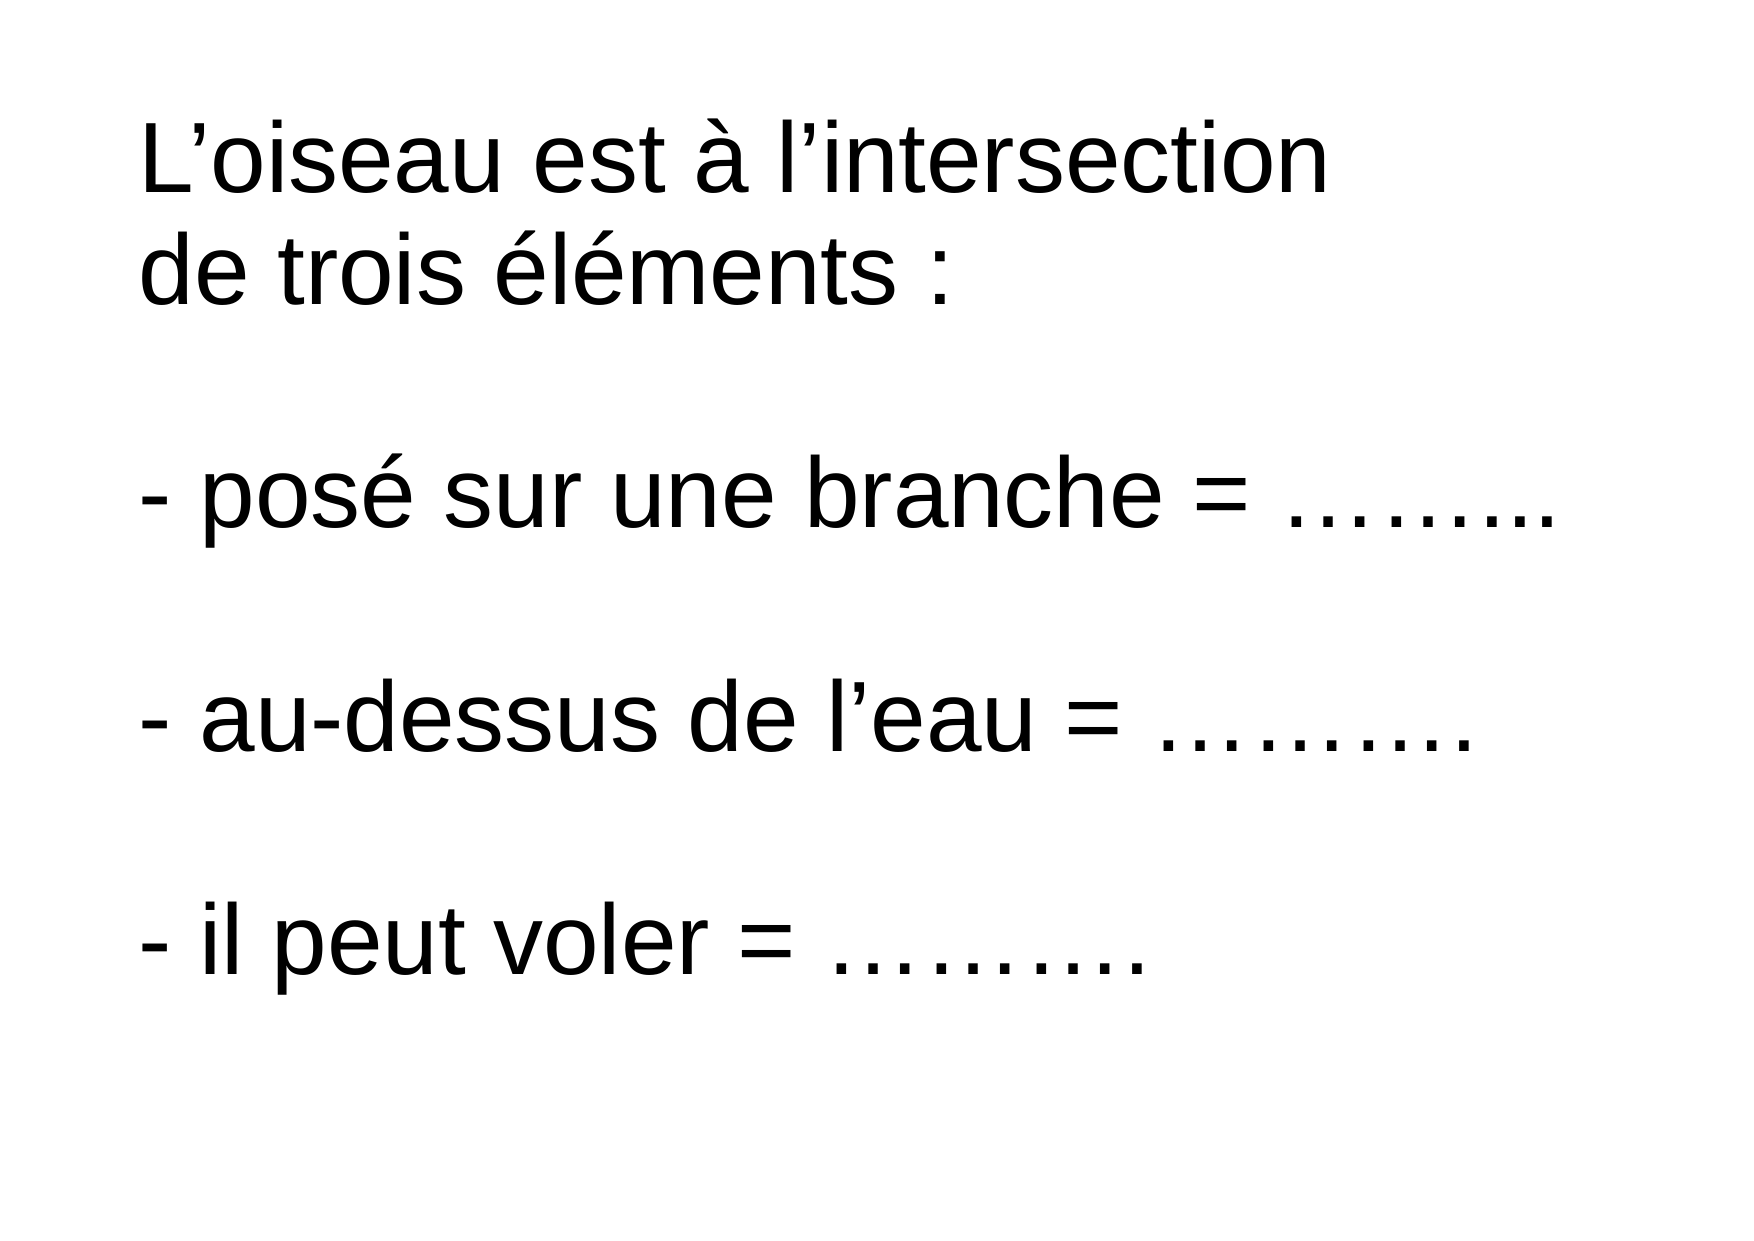

L’oiseau est à l’intersection
de trois éléments :
- posé sur une branche = ……...
- au-dessus de l’eau = ……….
- il peut voler = ……….